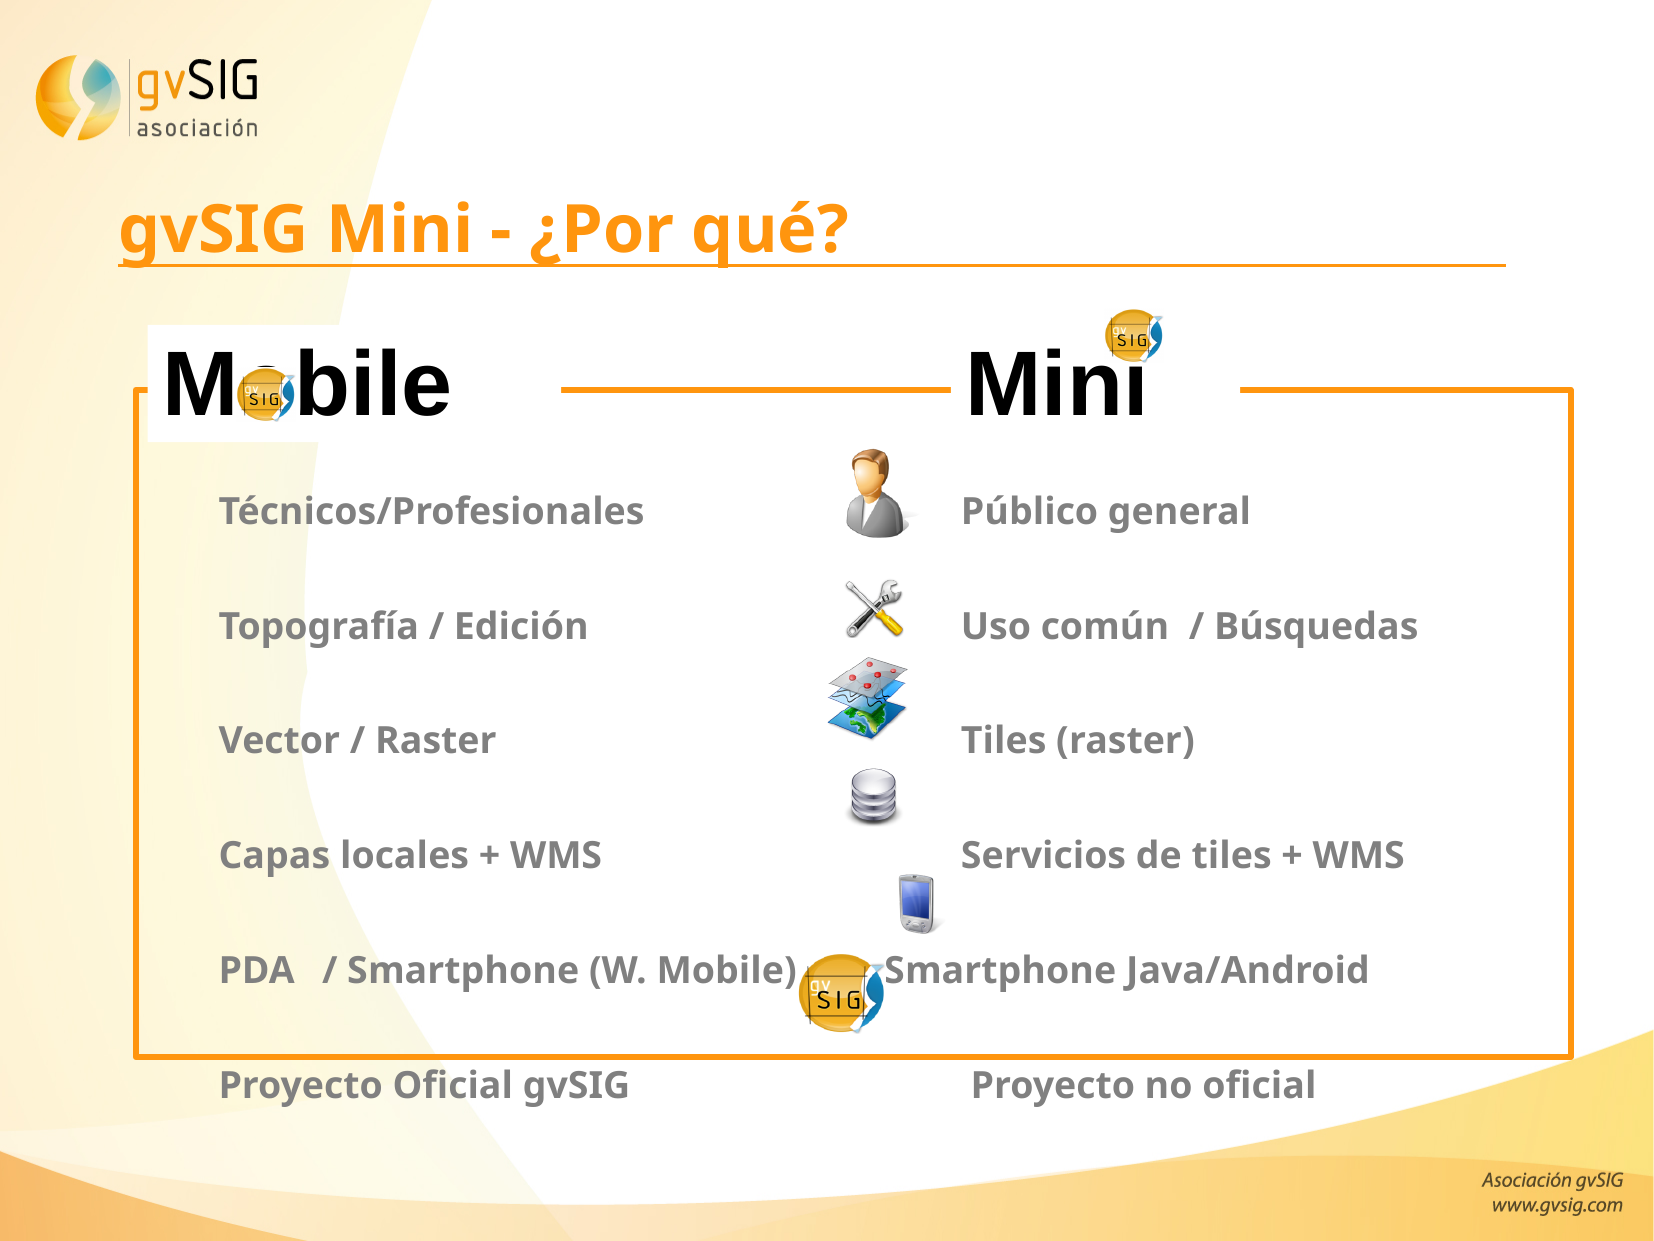

# gvSIG Mini - ¿Por qué?
Mini
Mobile
Técnicos/Profesionales		 Público general
Topografía / Edición		 Uso común / Búsquedas
Vector / Raster		 Tiles (raster)
Capas locales + WMS		 Servicios de tiles + WMS
PDA	 / Smartphone (W. Mobile) Smartphone Java/Android
Proyecto Oficial gvSIG	 	 Proyecto no oficial